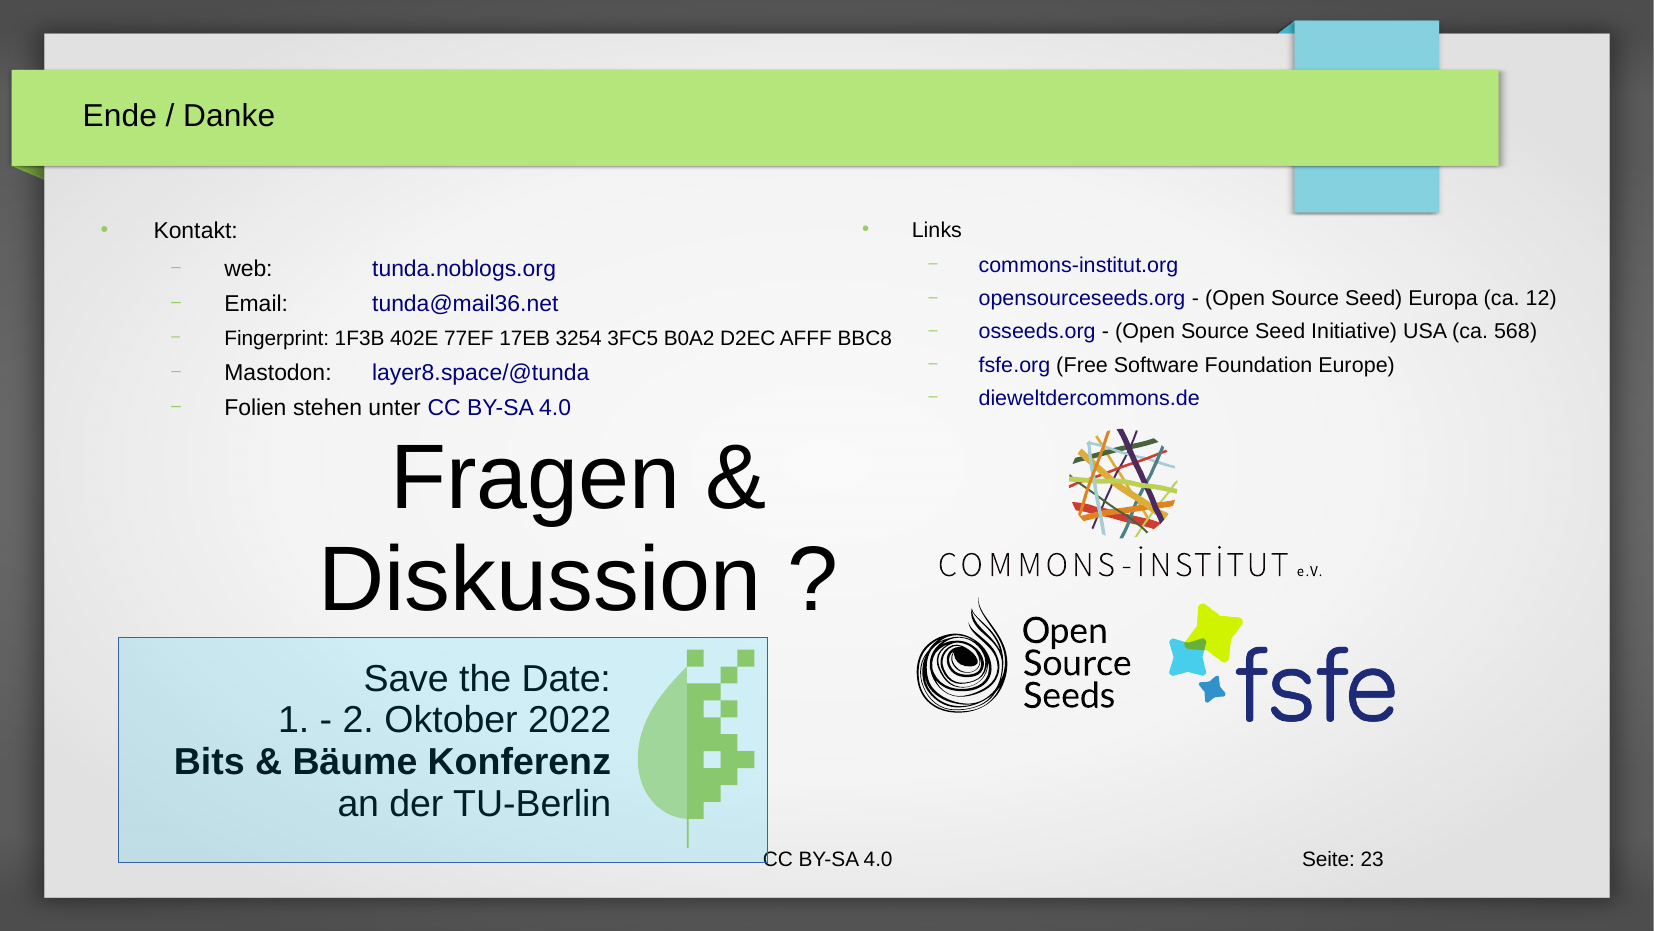

# Ende / Danke
Kontakt:
web: 		tunda.noblogs.org
Email:		tunda@mail36.net
Fingerprint: 1F3B 402E 77EF 17EB 3254 3FC5 B0A2 D2EC AFFF BBC8
Mastodon:	layer8.space/@tunda
Folien stehen unter CC BY-SA 4.0
Links
commons-institut.org
opensourceseeds.org - (Open Source Seed) Europa (ca. 12)
osseeds.org - (Open Source Seed Initiative) USA (ca. 568)
fsfe.org (Free Software Foundation Europe)
dieweltdercommons.de
Fragen & Diskussion ?
Save the Date:
1. - 2. Oktober 2022
Bits & Bäume Konferenz an der TU-Berlin